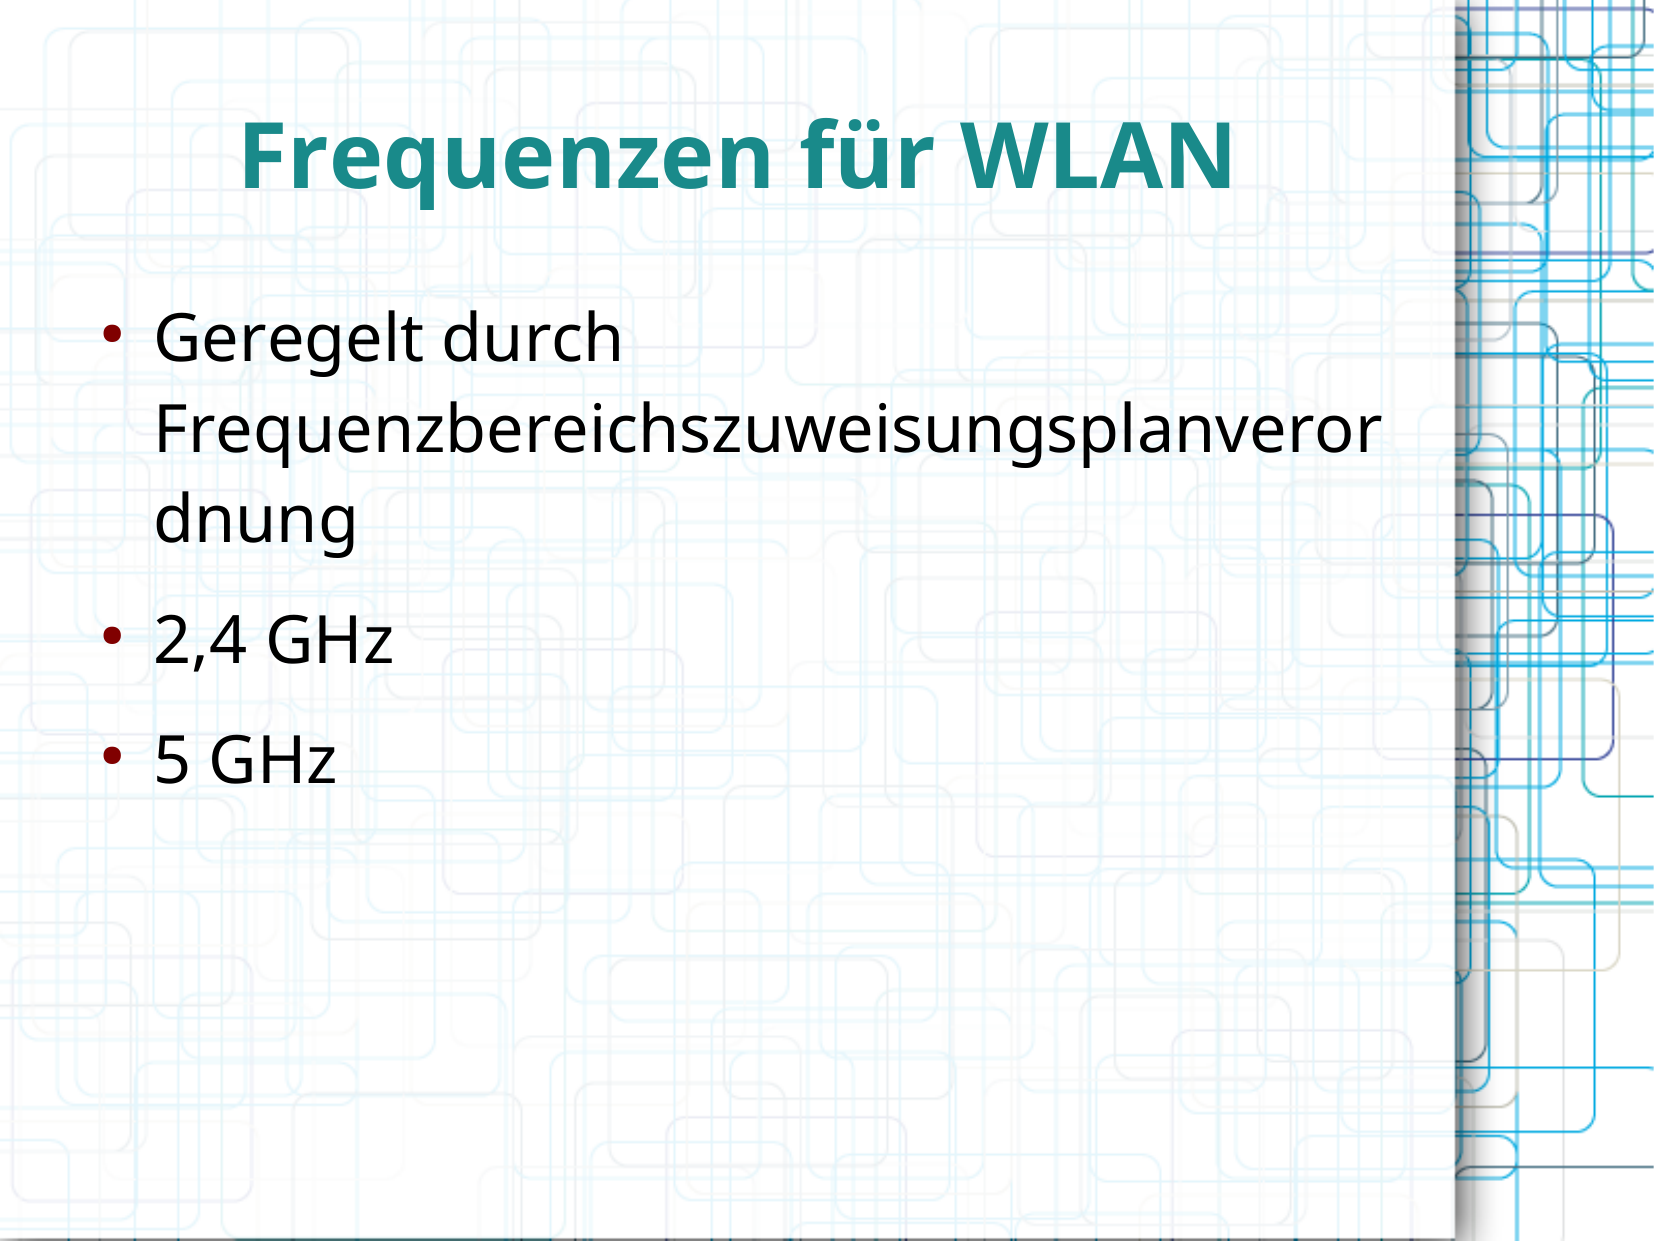

# Frequenzen für WLAN
Geregelt durch Frequenzbereichszuweisungsplanverordnung
2,4 GHz
5 GHz